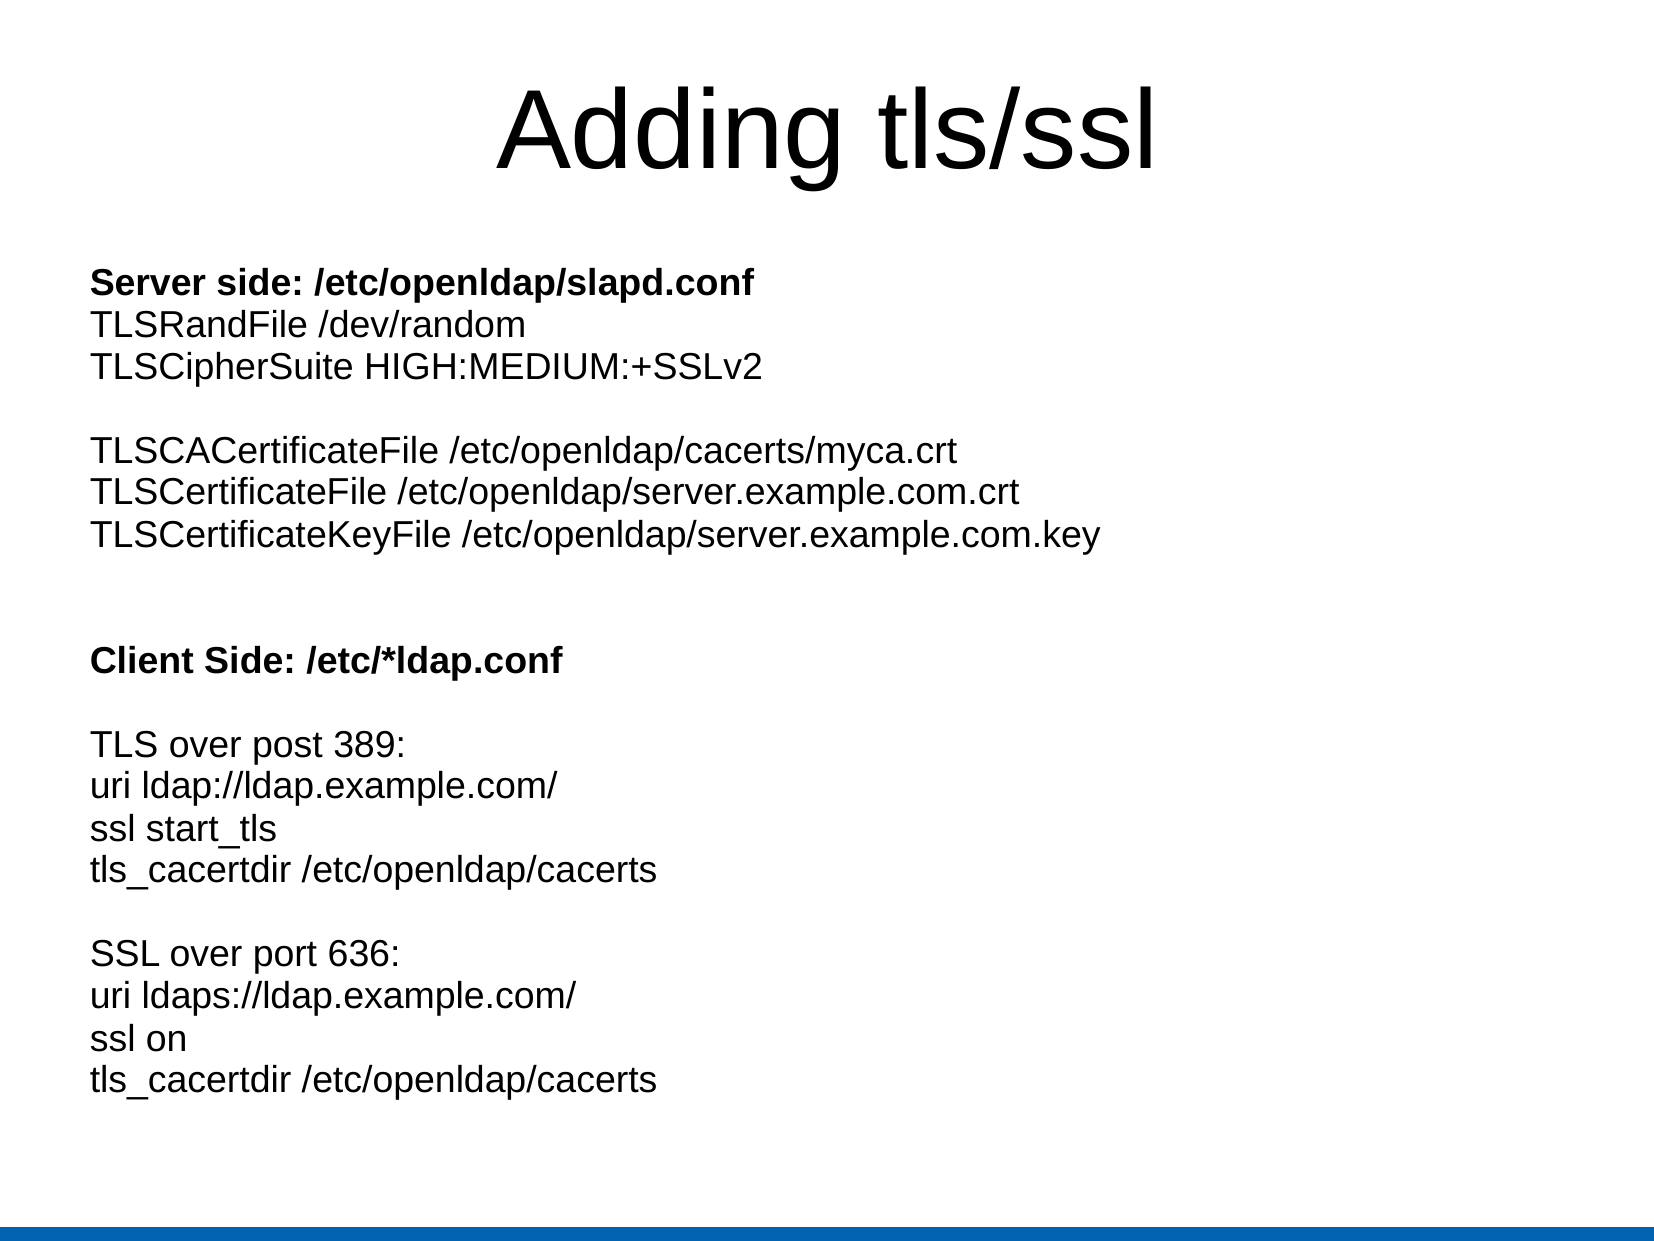

# Adding tls/ssl
Server side: /etc/openldap/slapd.conf
TLSRandFile /dev/random
TLSCipherSuite HIGH:MEDIUM:+SSLv2
TLSCACertificateFile /etc/openldap/cacerts/myca.crt
TLSCertificateFile /etc/openldap/server.example.com.crt
TLSCertificateKeyFile /etc/openldap/server.example.com.key
Client Side: /etc/*ldap.conf
TLS over post 389:
uri ldap://ldap.example.com/
ssl start_tls
tls_cacertdir /etc/openldap/cacerts
SSL over port 636:
uri ldaps://ldap.example.com/
ssl on
tls_cacertdir /etc/openldap/cacerts